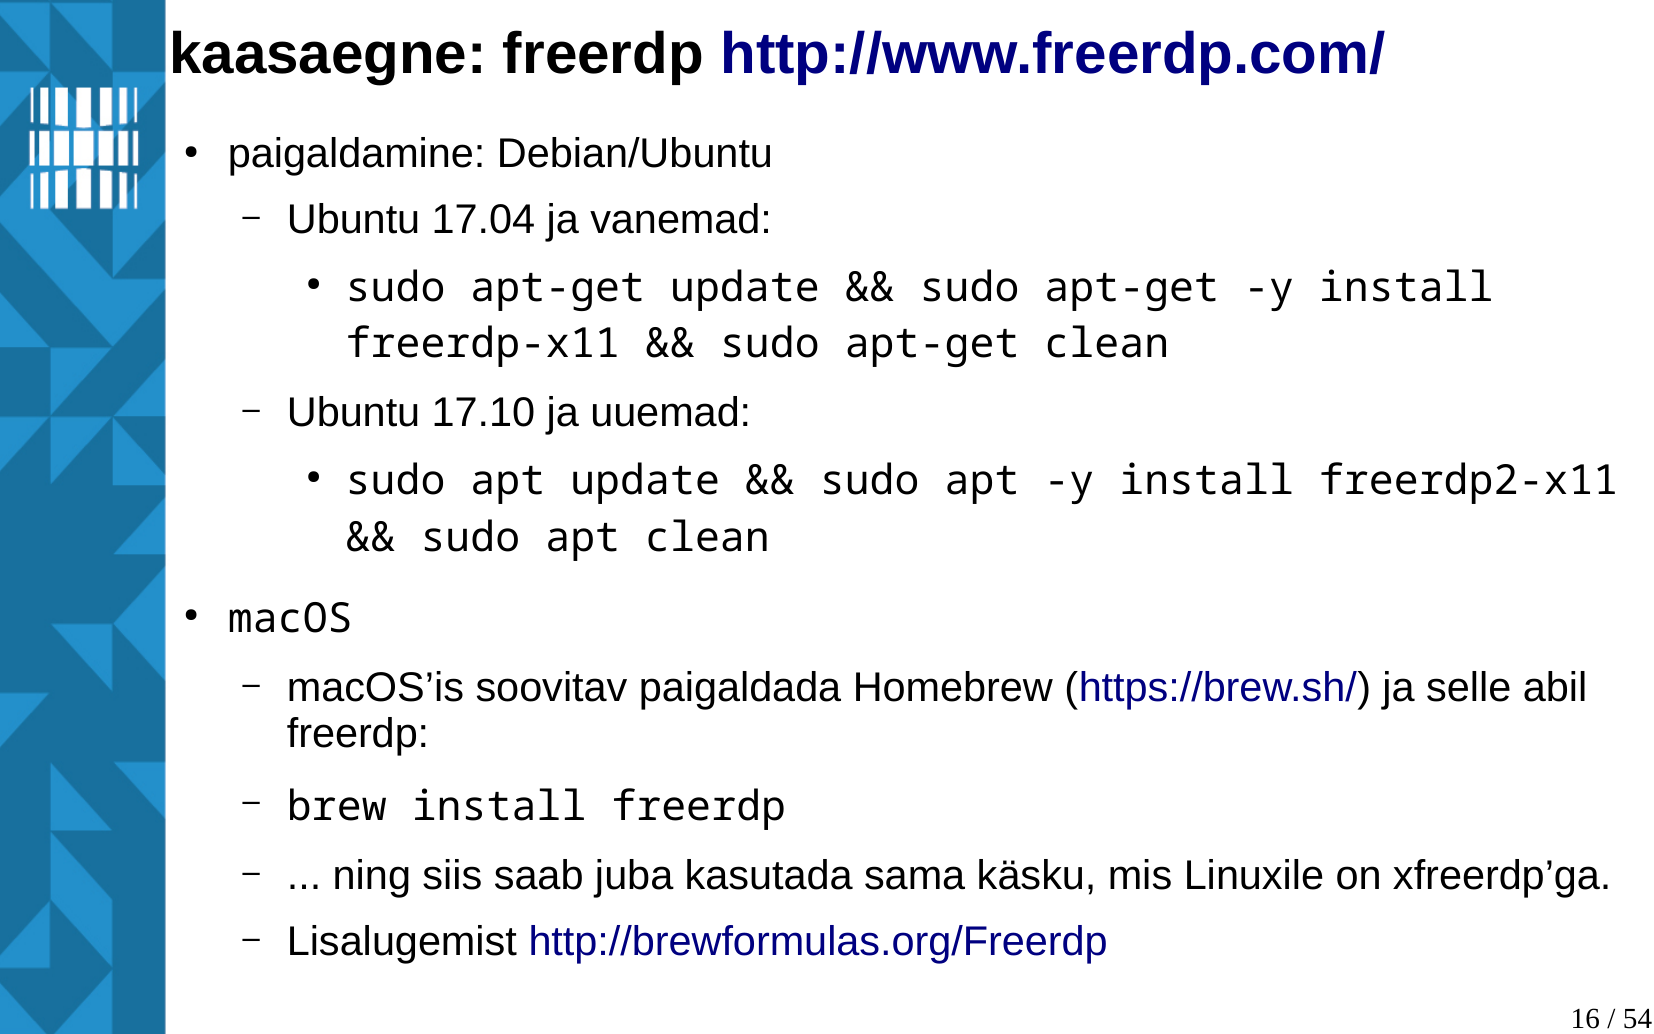

# kaasaegne: freerdp http://www.freerdp.com/
paigaldamine: Debian/Ubuntu
Ubuntu 17.04 ja vanemad:
sudo apt-get update && sudo apt-get -y install freerdp-x11 && sudo apt-get clean
Ubuntu 17.10 ja uuemad:
sudo apt update && sudo apt -y install freerdp2-x11 && sudo apt clean
macOS
macOS’is soovitav paigaldada Homebrew (https://brew.sh/) ja selle abil freerdp:
brew install freerdp
... ning siis saab juba kasutada sama käsku, mis Linuxile on xfreerdp’ga.
Lisalugemist http://brewformulas.org/Freerdp
16